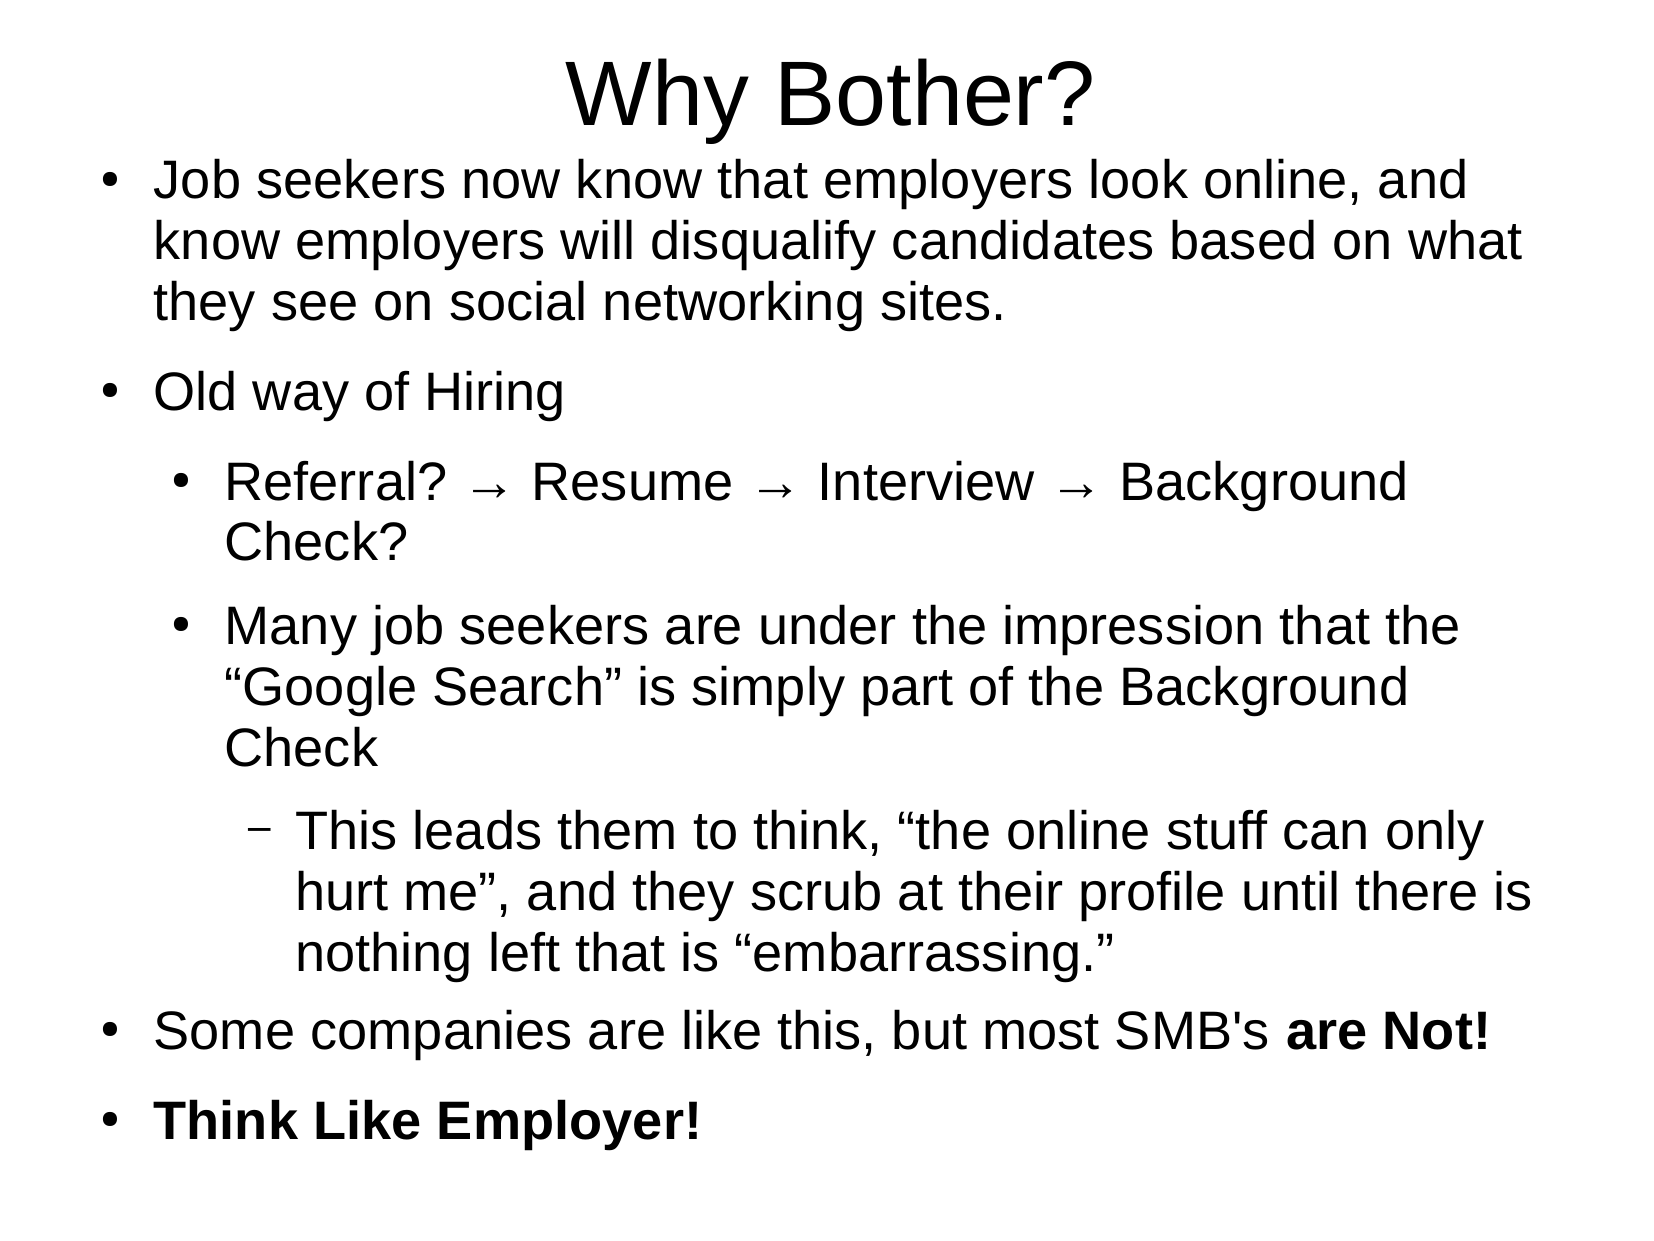

# Why Bother?
Job seekers now know that employers look online, and know employers will disqualify candidates based on what they see on social networking sites.
Old way of Hiring
Referral? → Resume → Interview → Background Check?
Many job seekers are under the impression that the “Google Search” is simply part of the Background Check
This leads them to think, “the online stuff can only hurt me”, and they scrub at their profile until there is nothing left that is “embarrassing.”
Some companies are like this, but most SMB's are Not!
Think Like Employer!